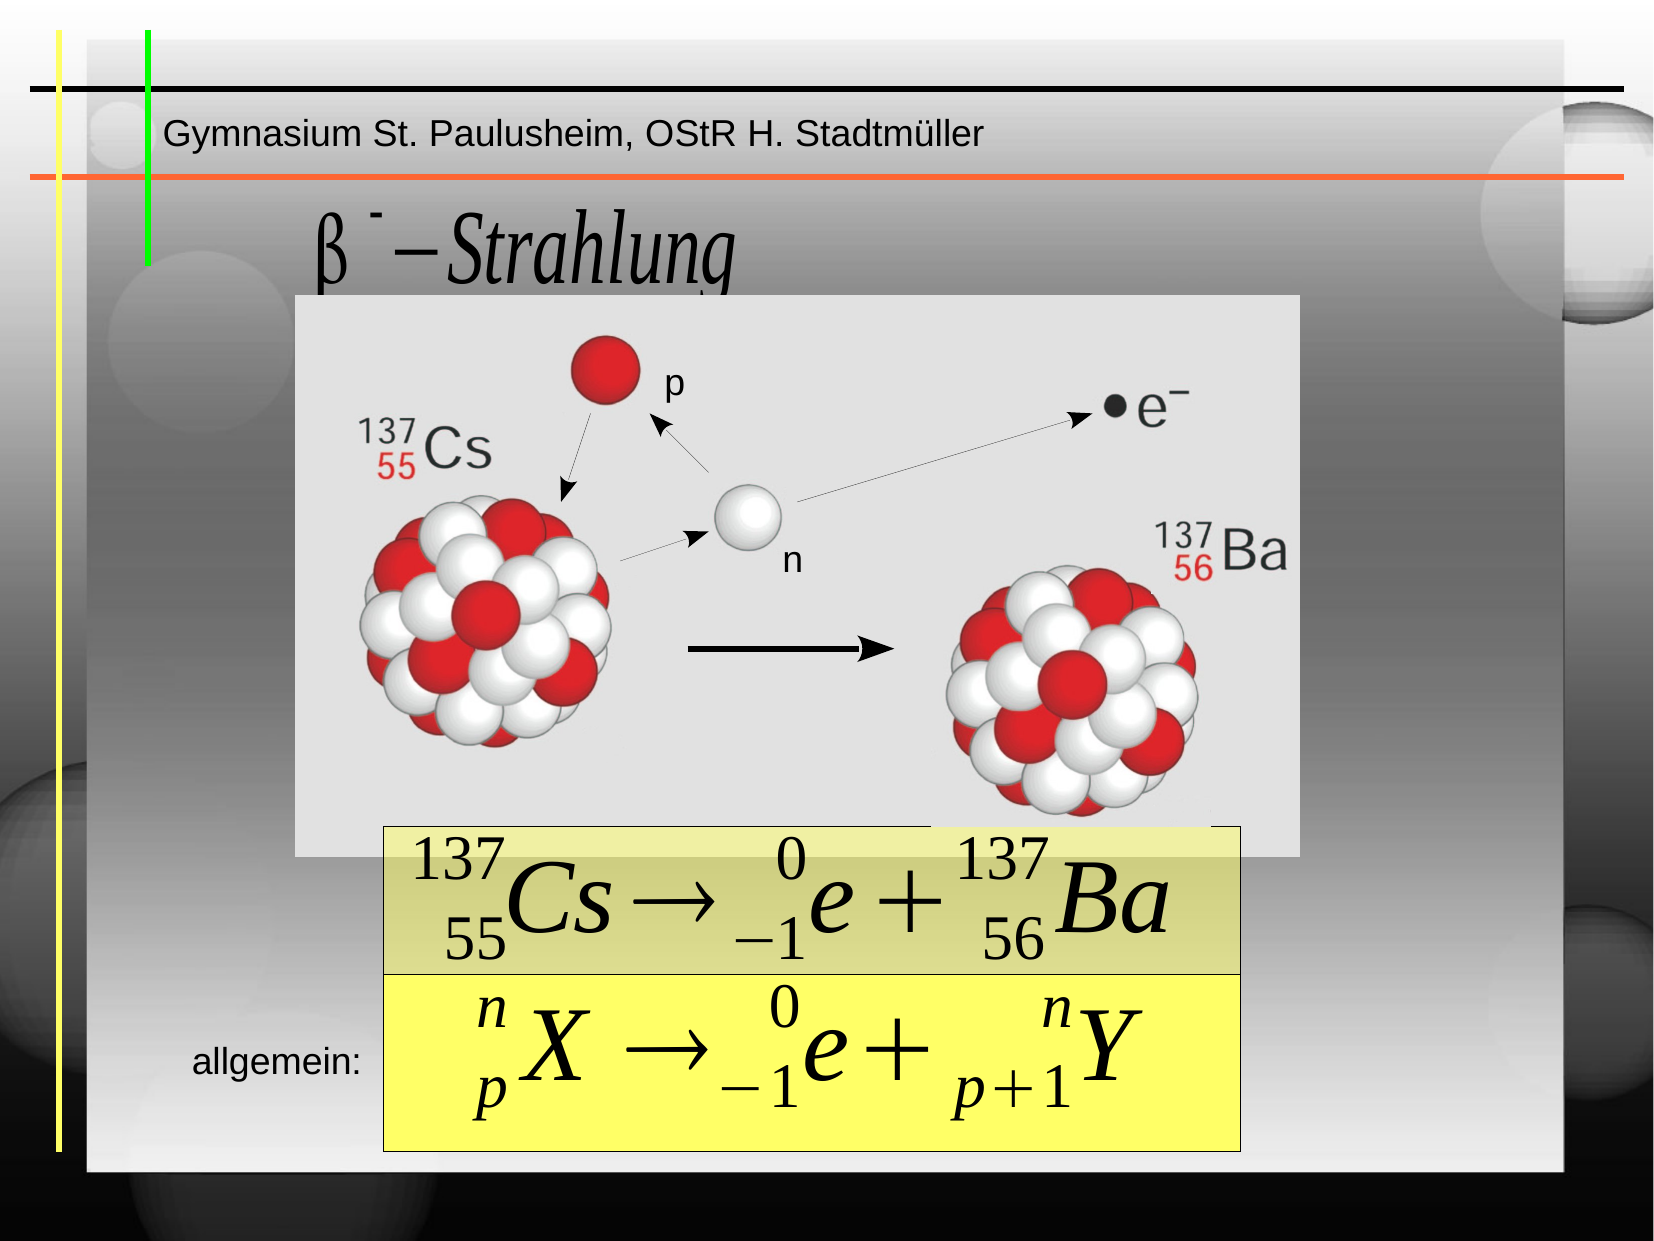

Gymnasium St. Paulusheim, OStR H. Stadtmüller
p
n
allgemein: